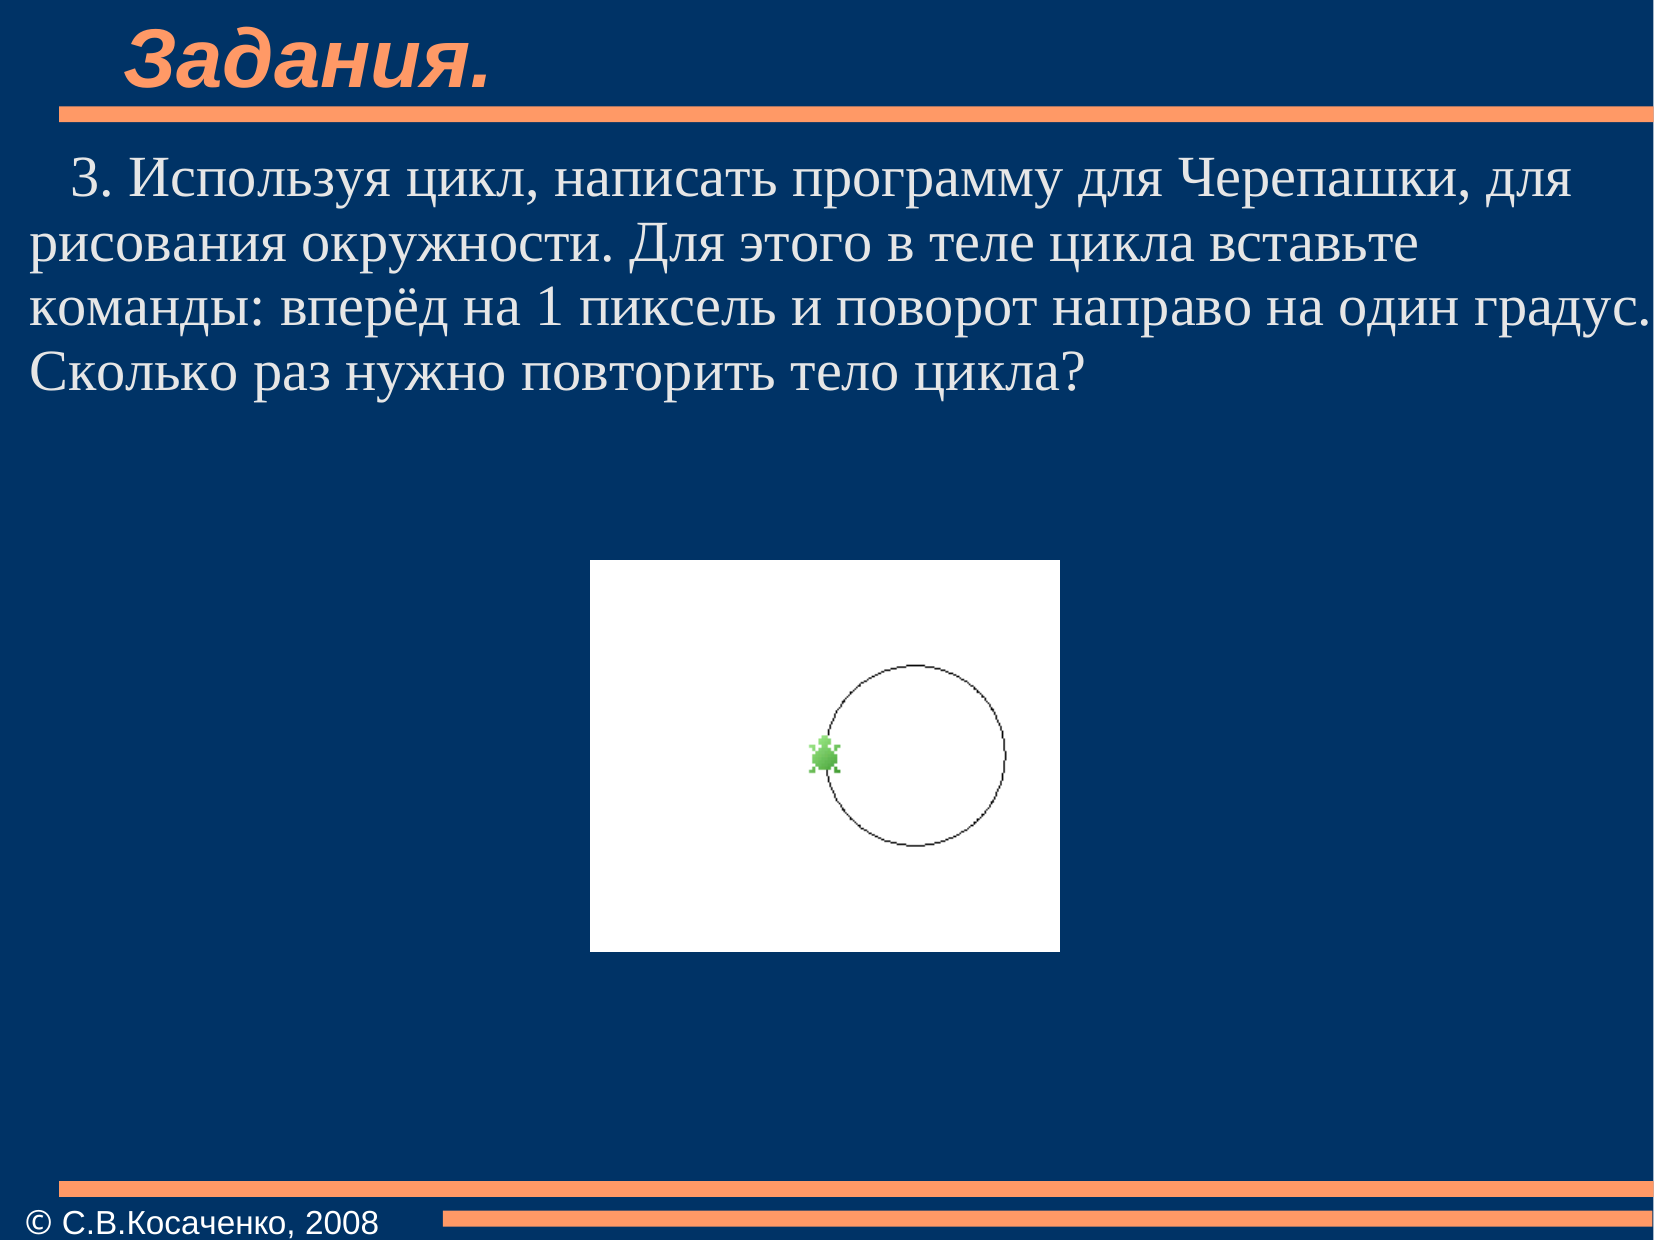

# Задания.
3. Используя цикл, написать программу для Черепашки, для рисования окружности. Для этого в теле цикла вставьте команды: вперёд на 1 пиксель и поворот направо на один градус. Сколько раз нужно повторить тело цикла?